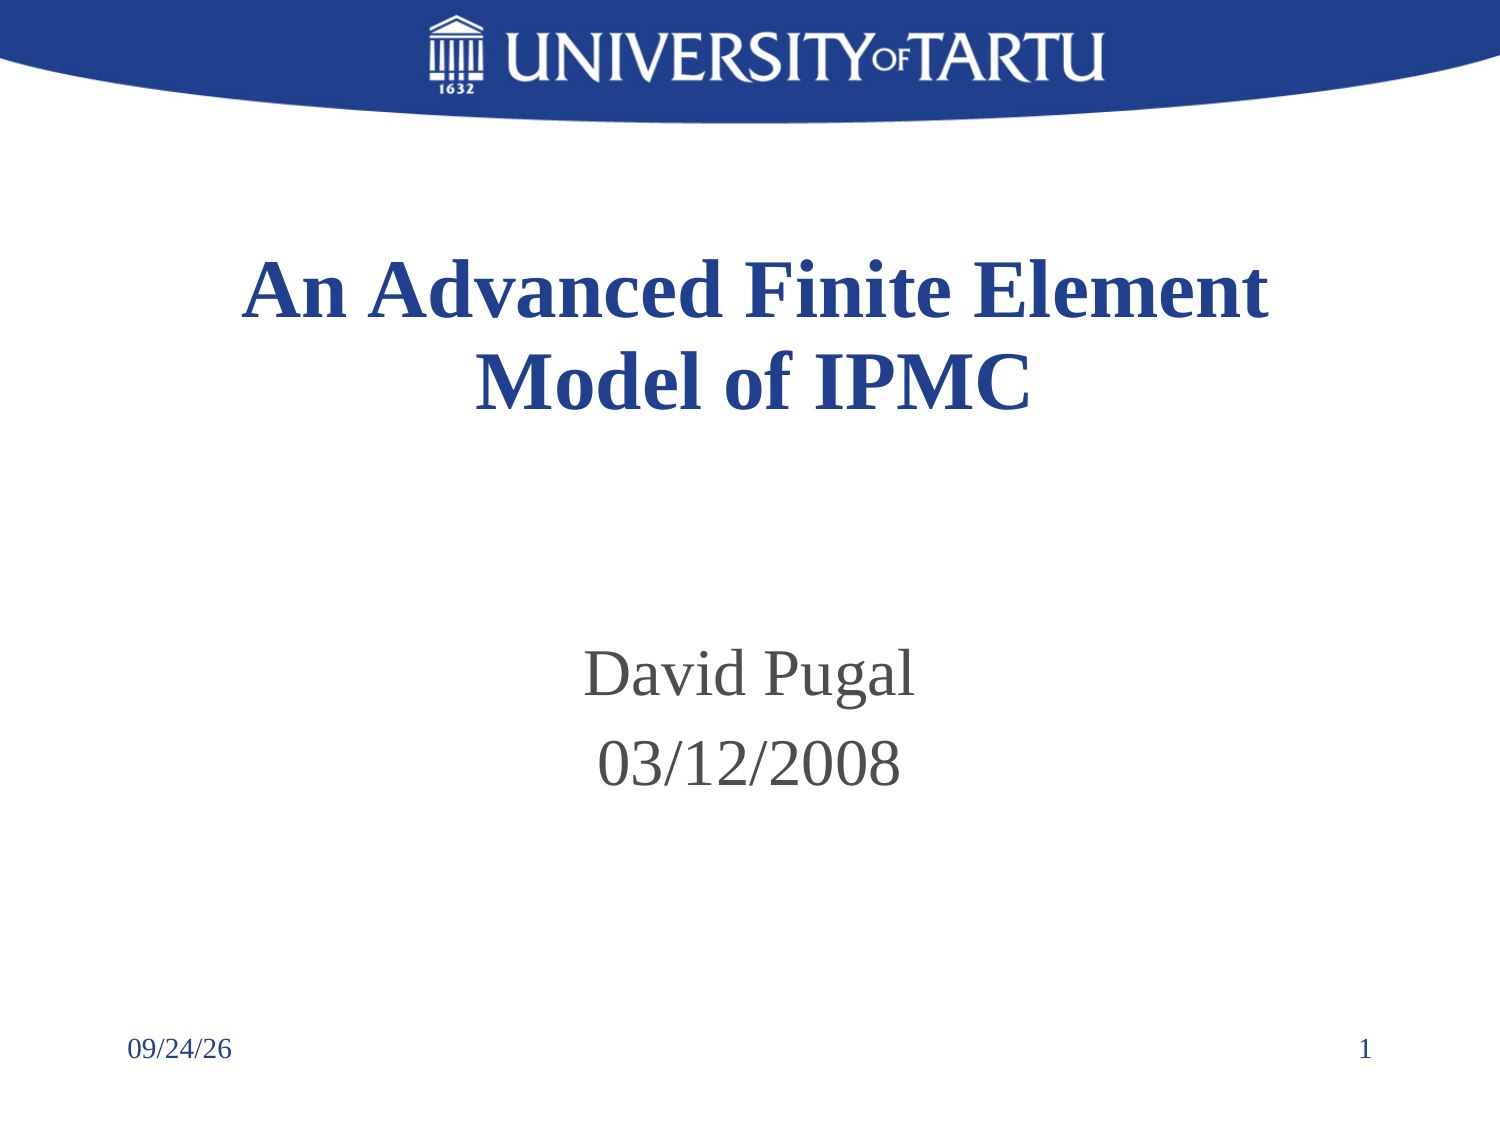

# An Advanced Finite Element Model of IPMC
David Pugal
03/12/2008
1